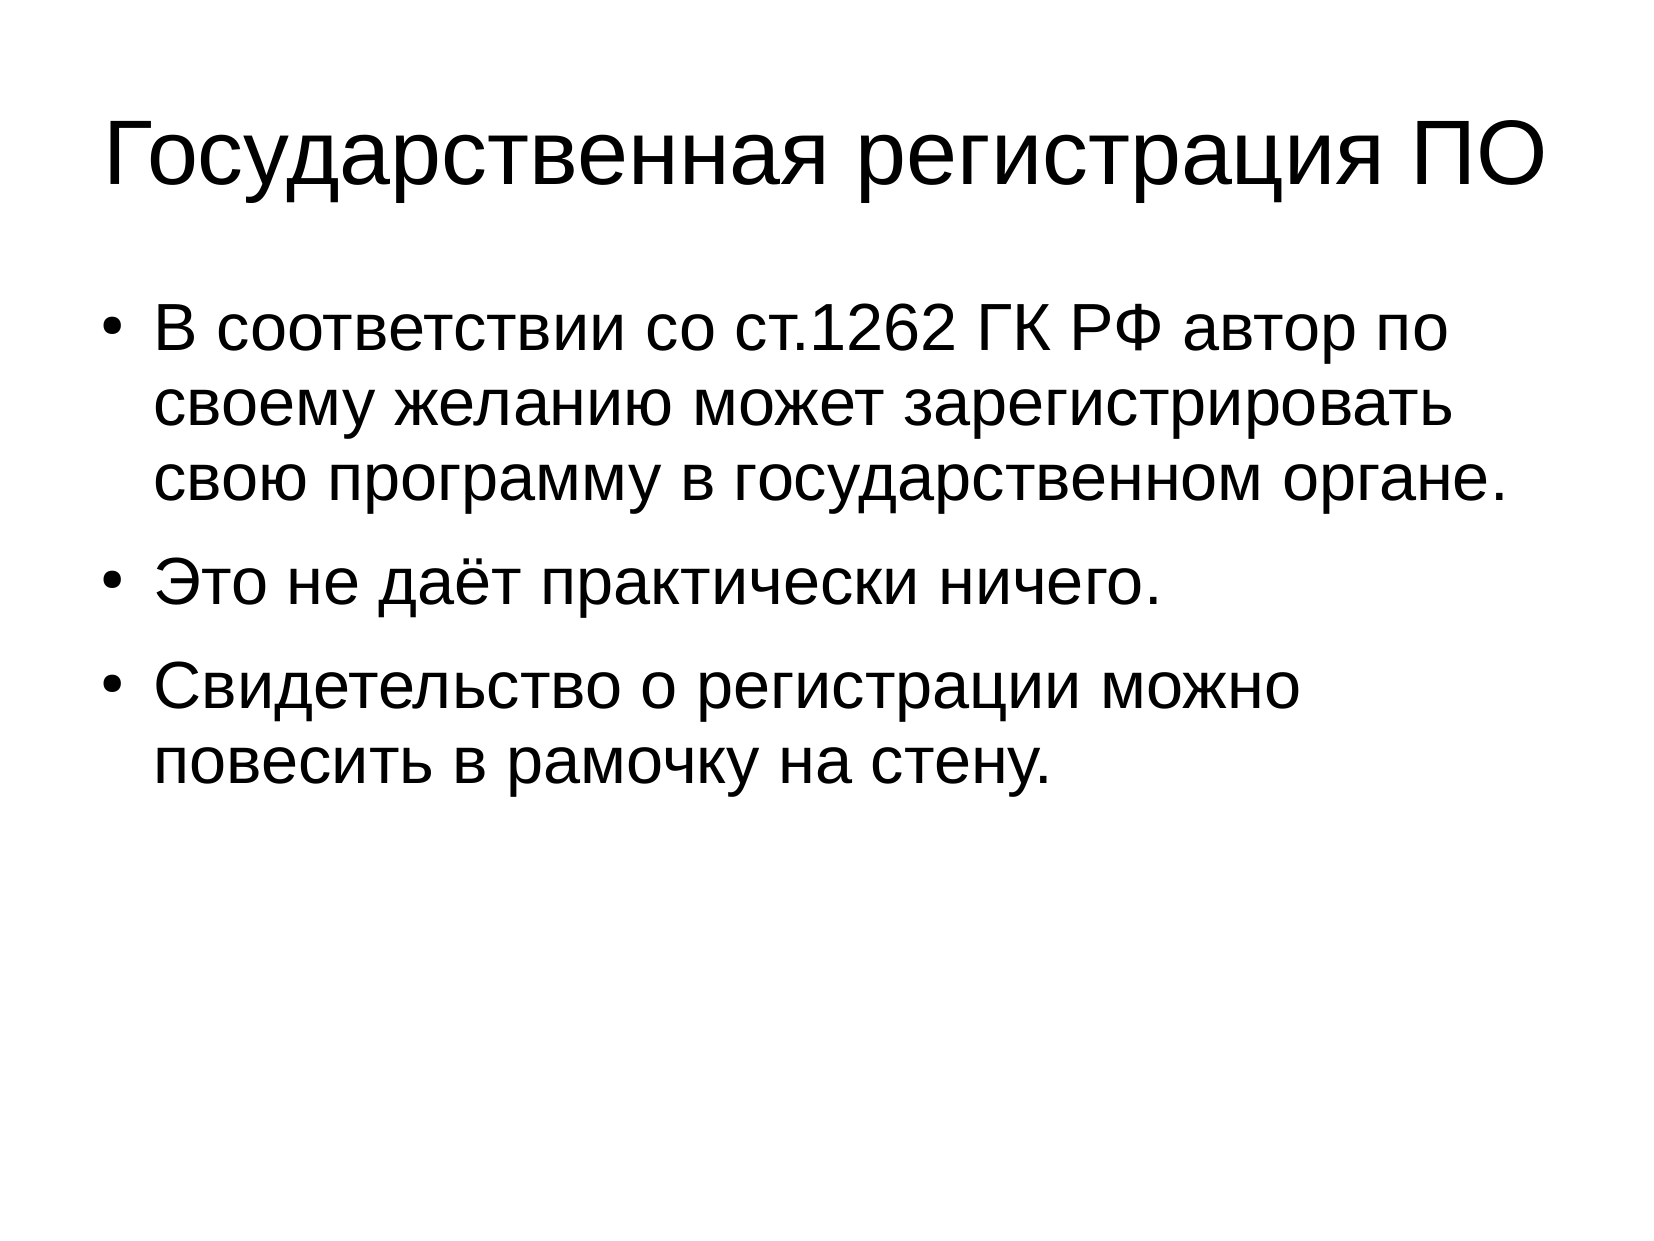

# Государственная регистрация ПО
В соответствии со ст.1262 ГК РФ автор по своему желанию может зарегистрировать свою программу в государственном органе.
Это не даёт практически ничего.
Свидетельство о регистрации можно повесить в рамочку на стену.